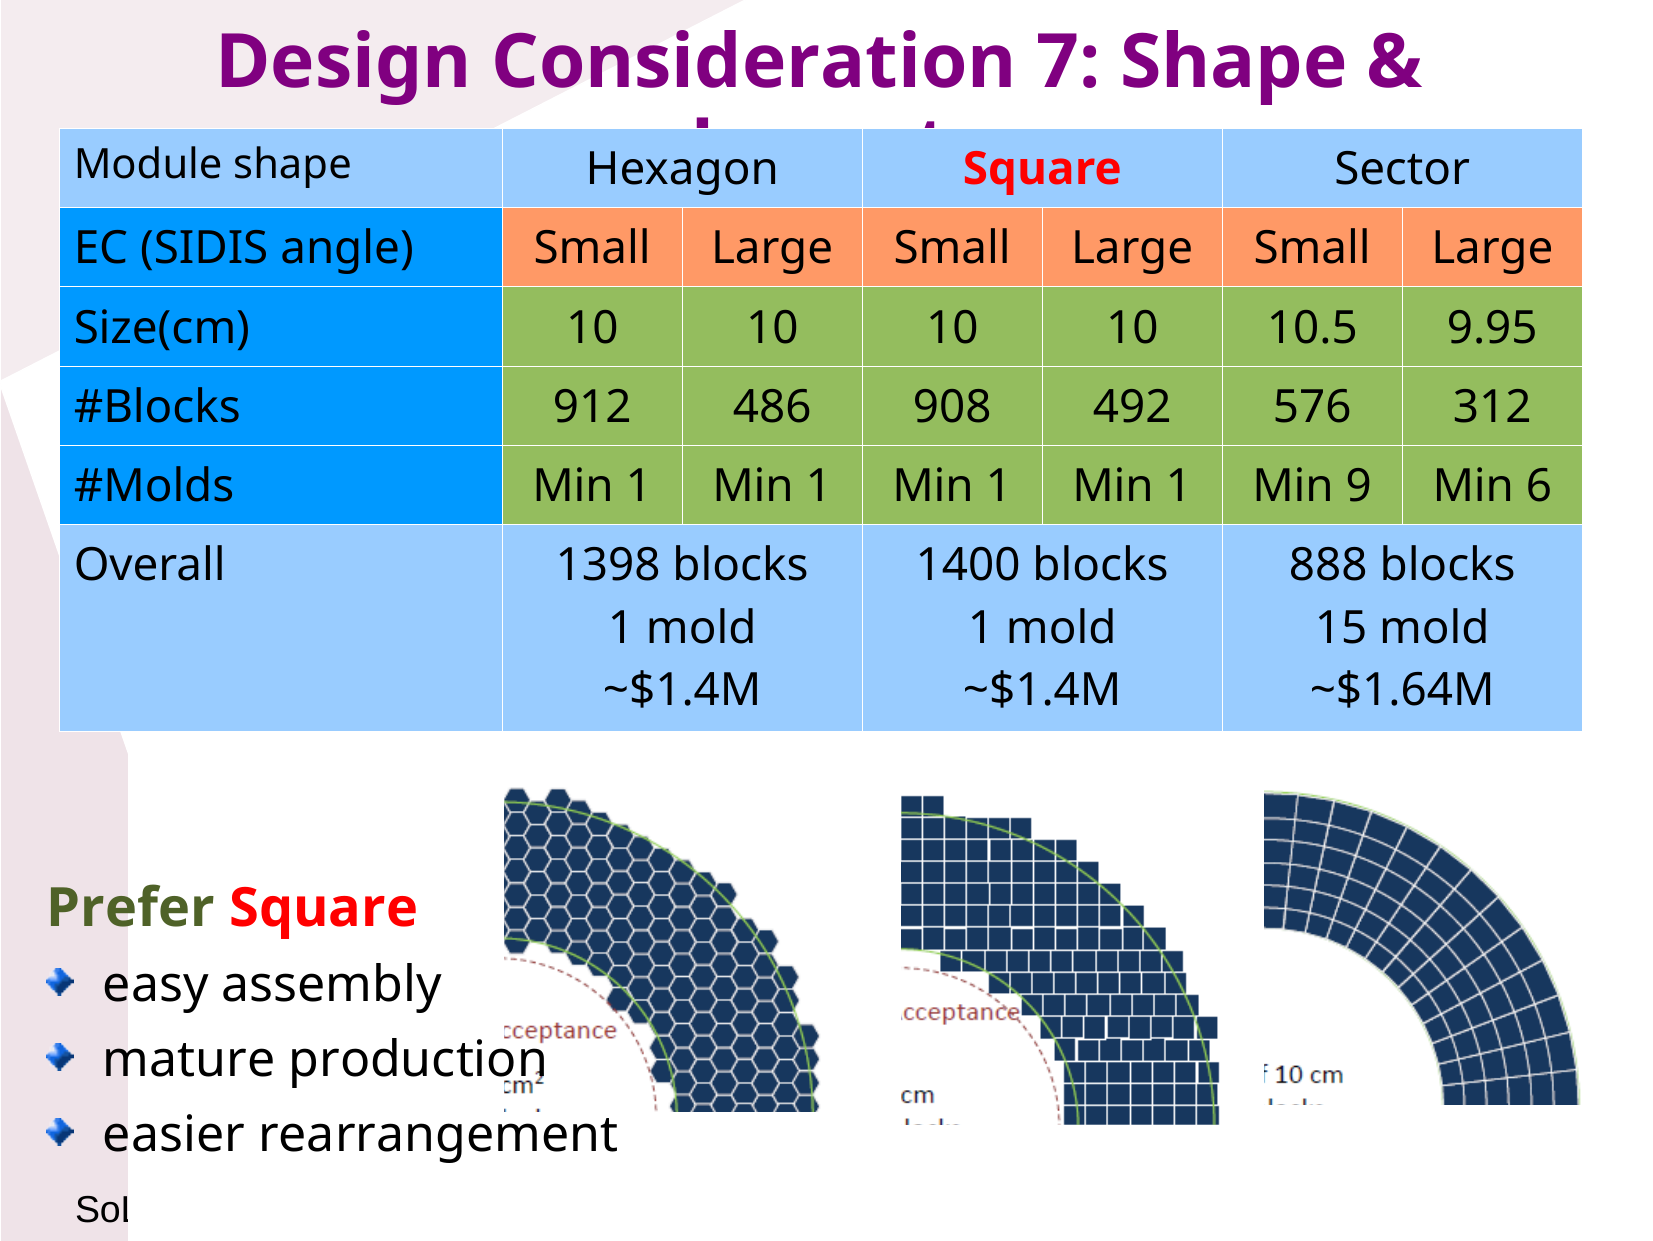

# Design Consideration 7: Shape & Layout
| Module shape | Hexagon | | Square | | Sector | |
| --- | --- | --- | --- | --- | --- | --- |
| EC (SIDIS angle) | Small | Large | Small | Large | Small | Large |
| Size(cm) | 10 | 10 | 10 | 10 | 10.5 | 9.95 |
| #Blocks | 912 | 486 | 908 | 492 | 576 | 312 |
| #Molds | Min 1 | Min 1 | Min 1 | Min 1 | Min 9 | Min 6 |
| Overall | 1398 blocks 1 mold ~$1.4M | | 1400 blocks 1 mold ~$1.4M | | 888 blocks 15 mold ~$1.64M | |
Prefer Square
easy assembly
mature production
easier rearrangement
20